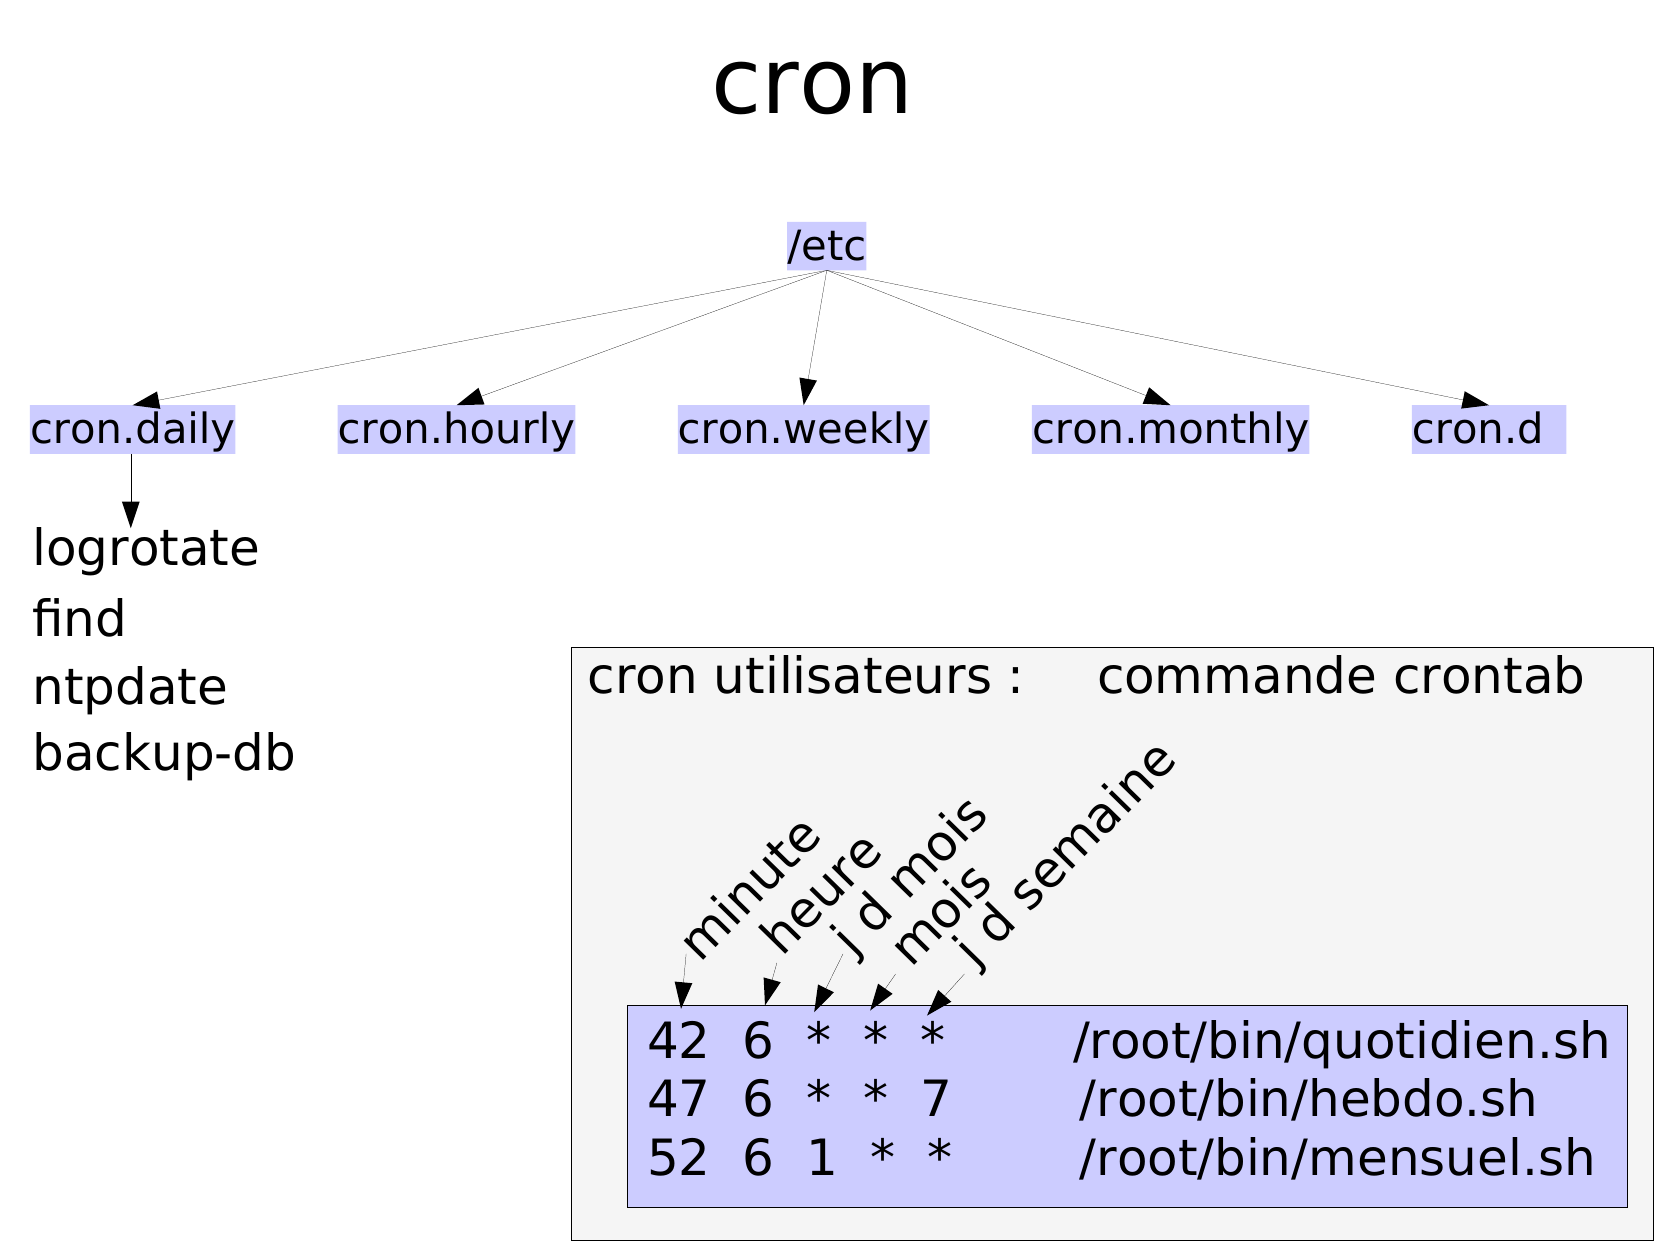

# cron
/etc
cron.daily
cron.hourly
cron.weekly
cron.monthly
cron.d
logrotate
find
 cron utilisateurs :
commande crontab
ntpdate
backup-db
j d semaine
j d mois
minute
heure
mois
42 6 * * * /root/bin/quotidien.sh
47 6 * * 7 /root/bin/hebdo.sh
52 6 1 * * /root/bin/mensuel.sh